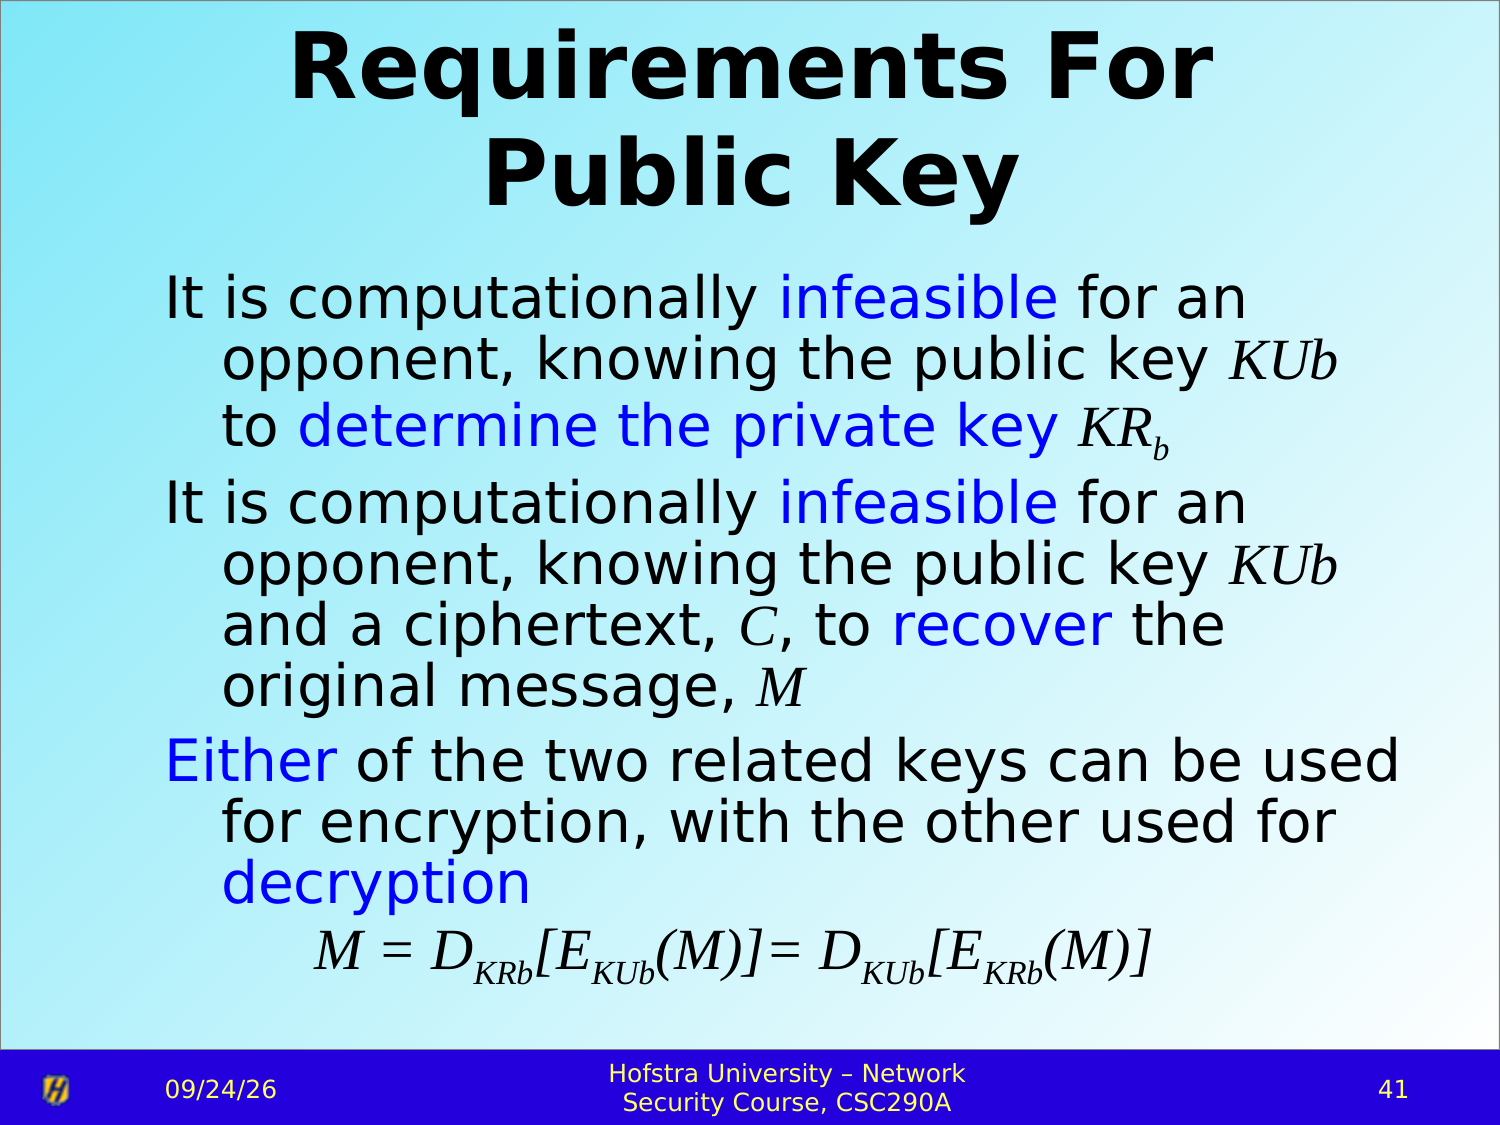

# Requirements For Public Key
It is computationally infeasible for an opponent, knowing the public key KUb to determine the private key KRb
It is computationally infeasible for an opponent, knowing the public key KUb and a ciphertext, C, to recover the original message, M
Either of the two related keys can be used for encryption, with the other used for decryption
	M = DKRb[EKUb(M)]= DKUb[EKRb(M)]
41